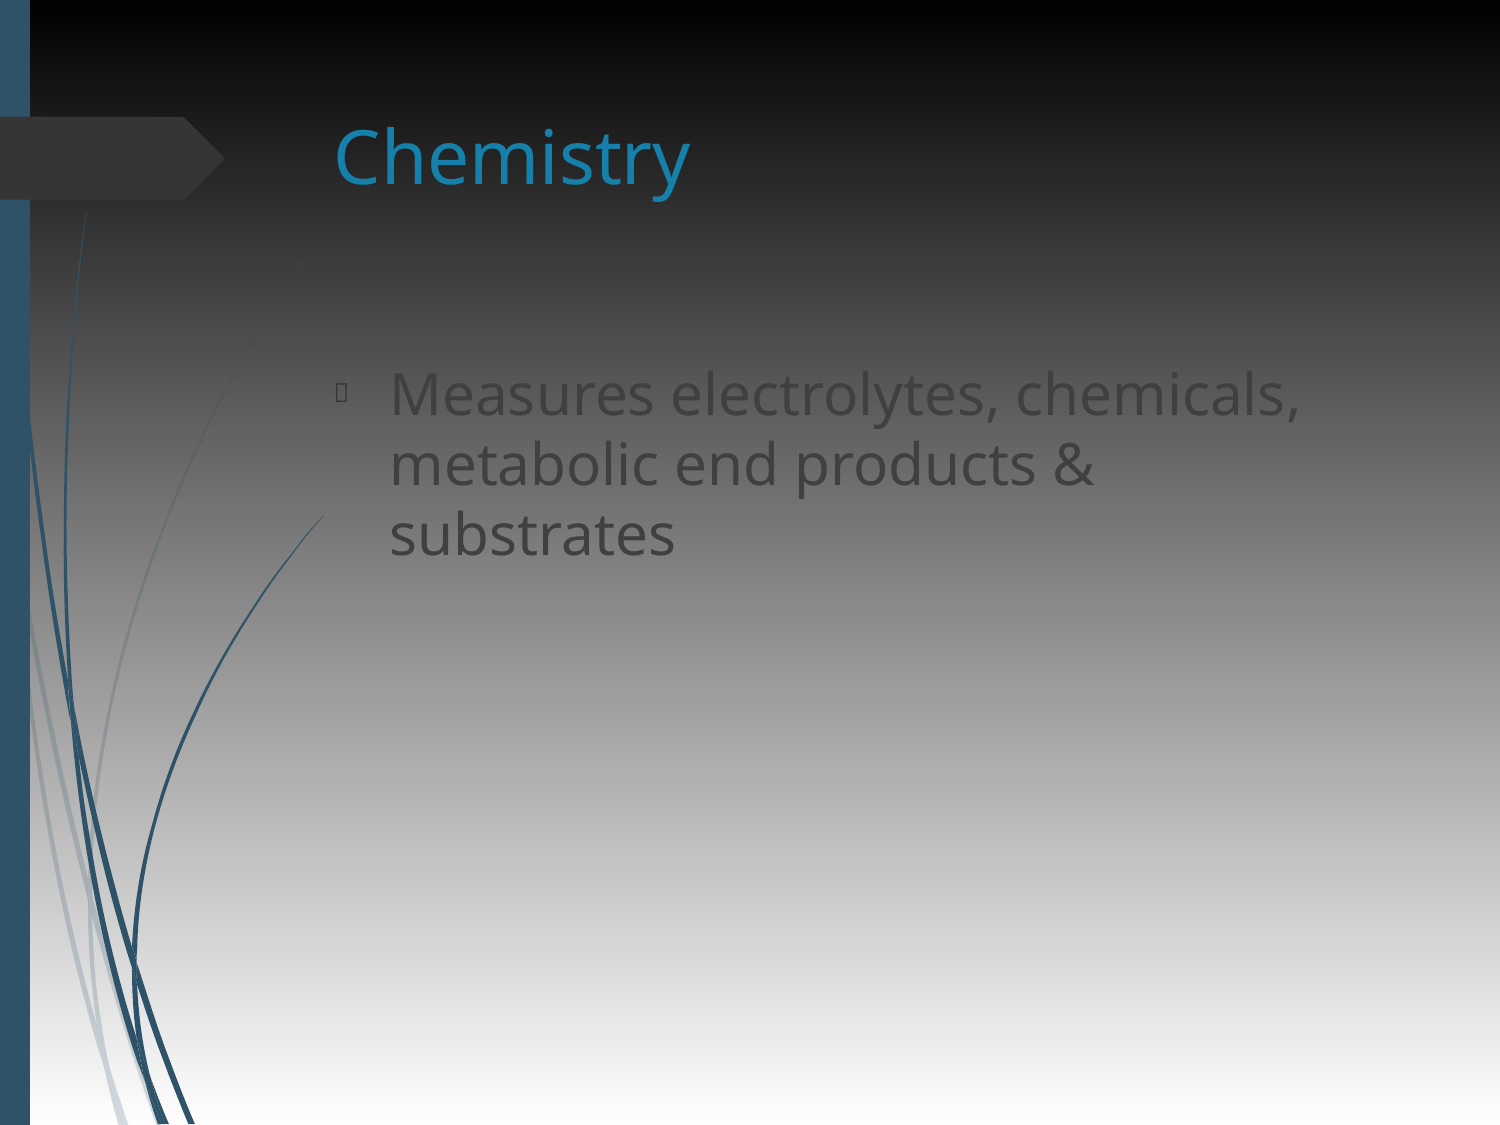

# Chemistry
Measures electrolytes, chemicals, metabolic end products & substrates